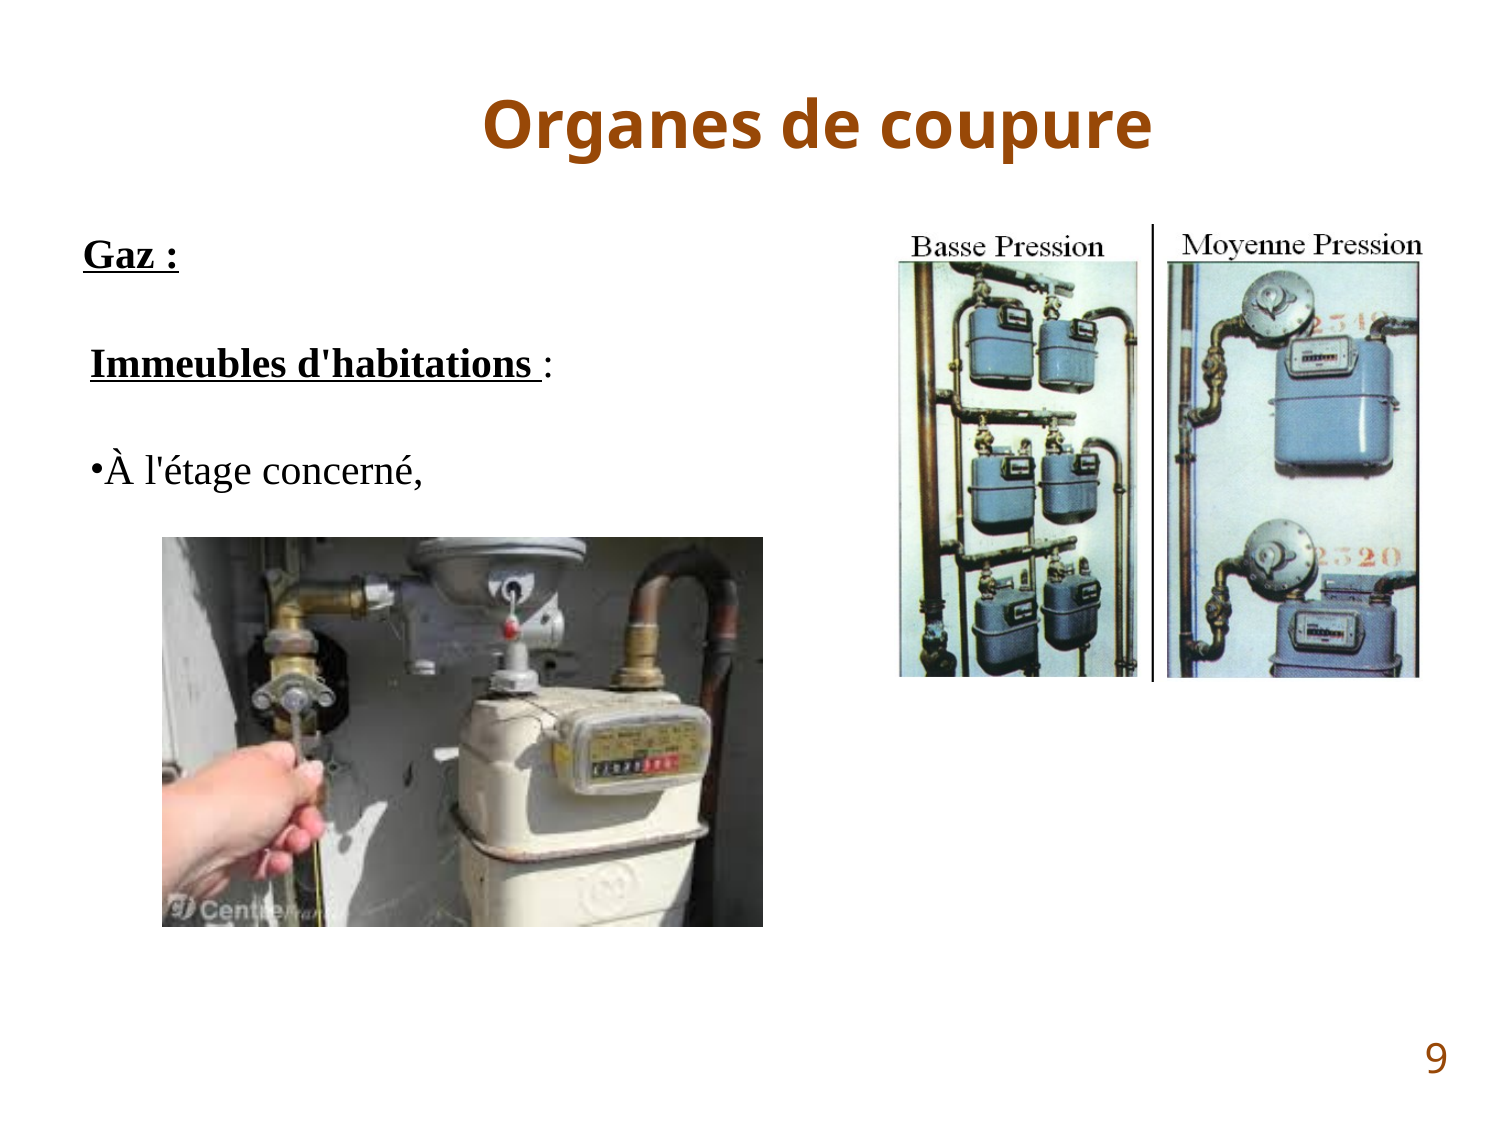

# Organes de coupure
Gaz :
Immeubles d'habitations :
À l'étage concerné,